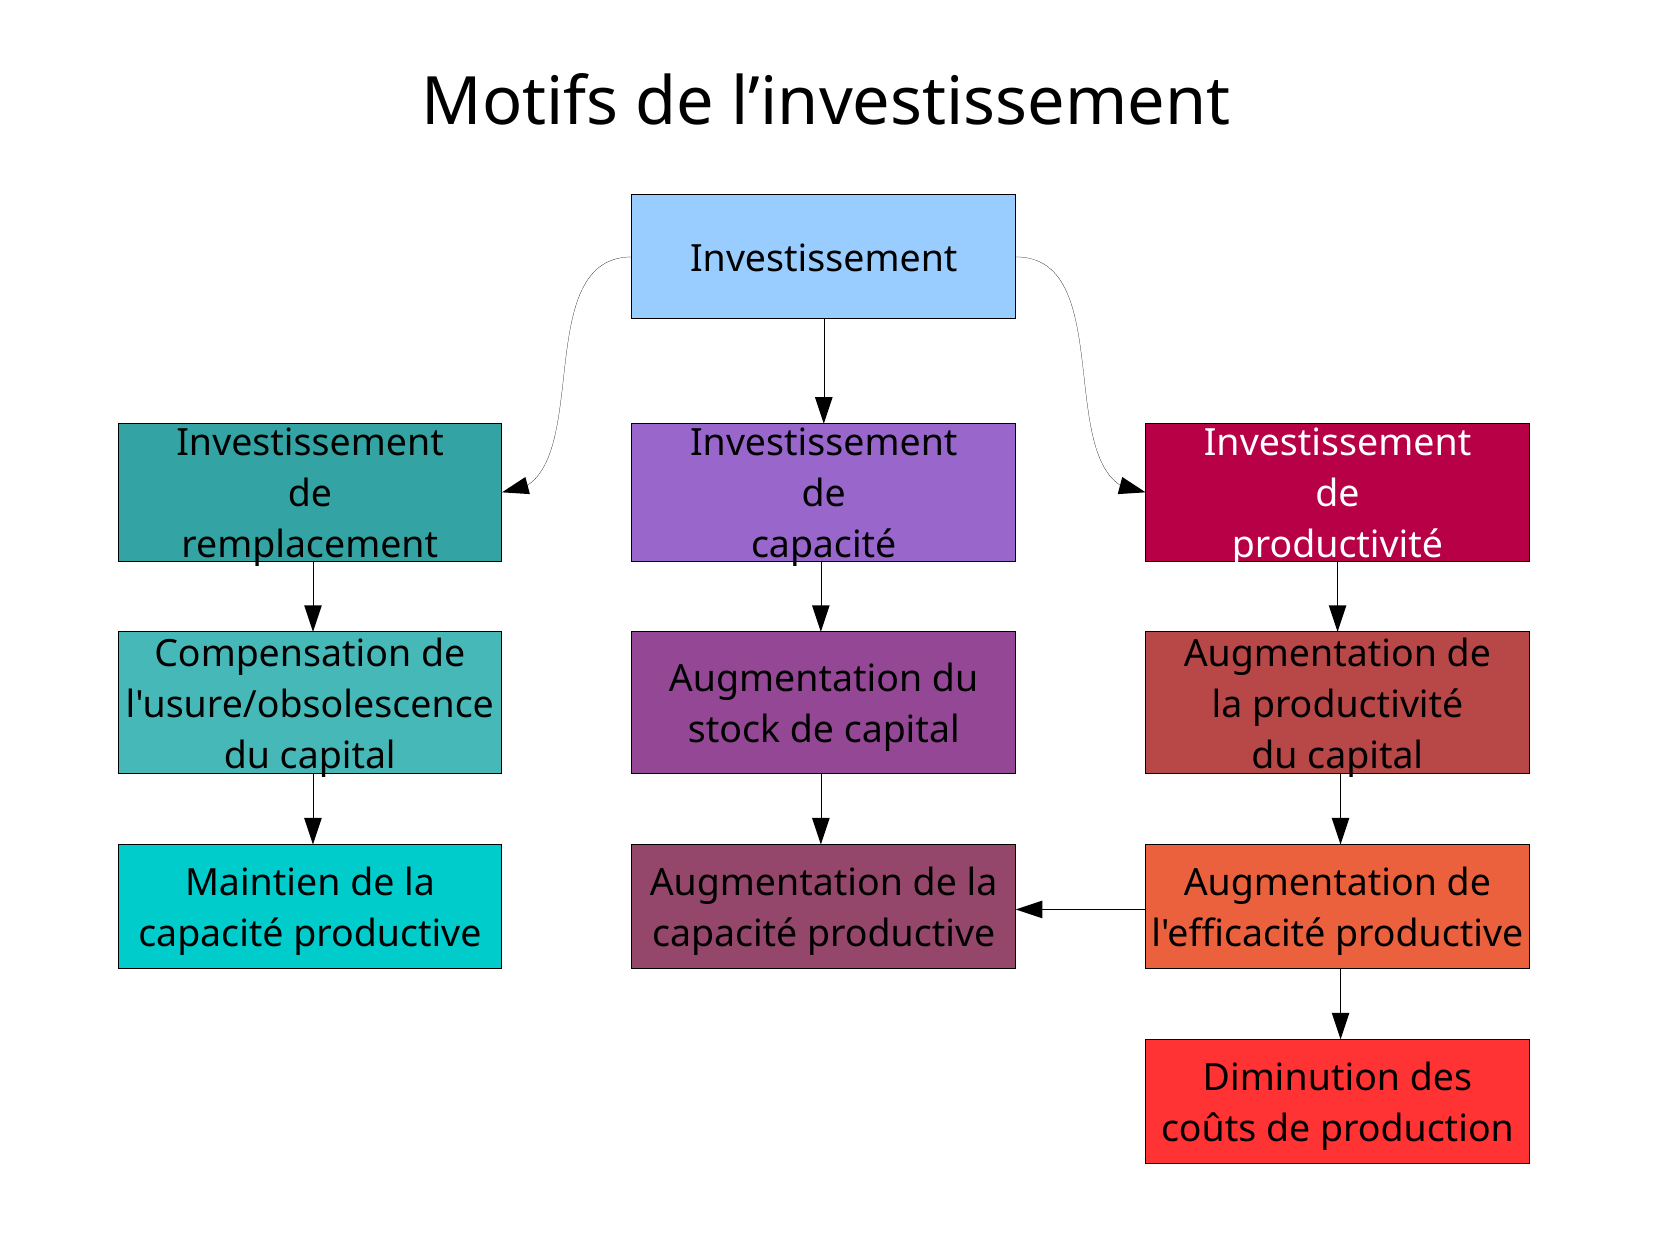

# Motifs de l’investissement
Investissement
Investissement
de
remplacement
Investissement
de
capacité
Investissement
de
productivité
Compensation de
l'usure/obsolescence
du capital
Augmentation du
stock de capital
Augmentation de
la productivité
du capital
Maintien de la
capacité productive
Augmentation de la
capacité productive
Augmentation de
l'efficacité productive
Diminution des
coûts de production